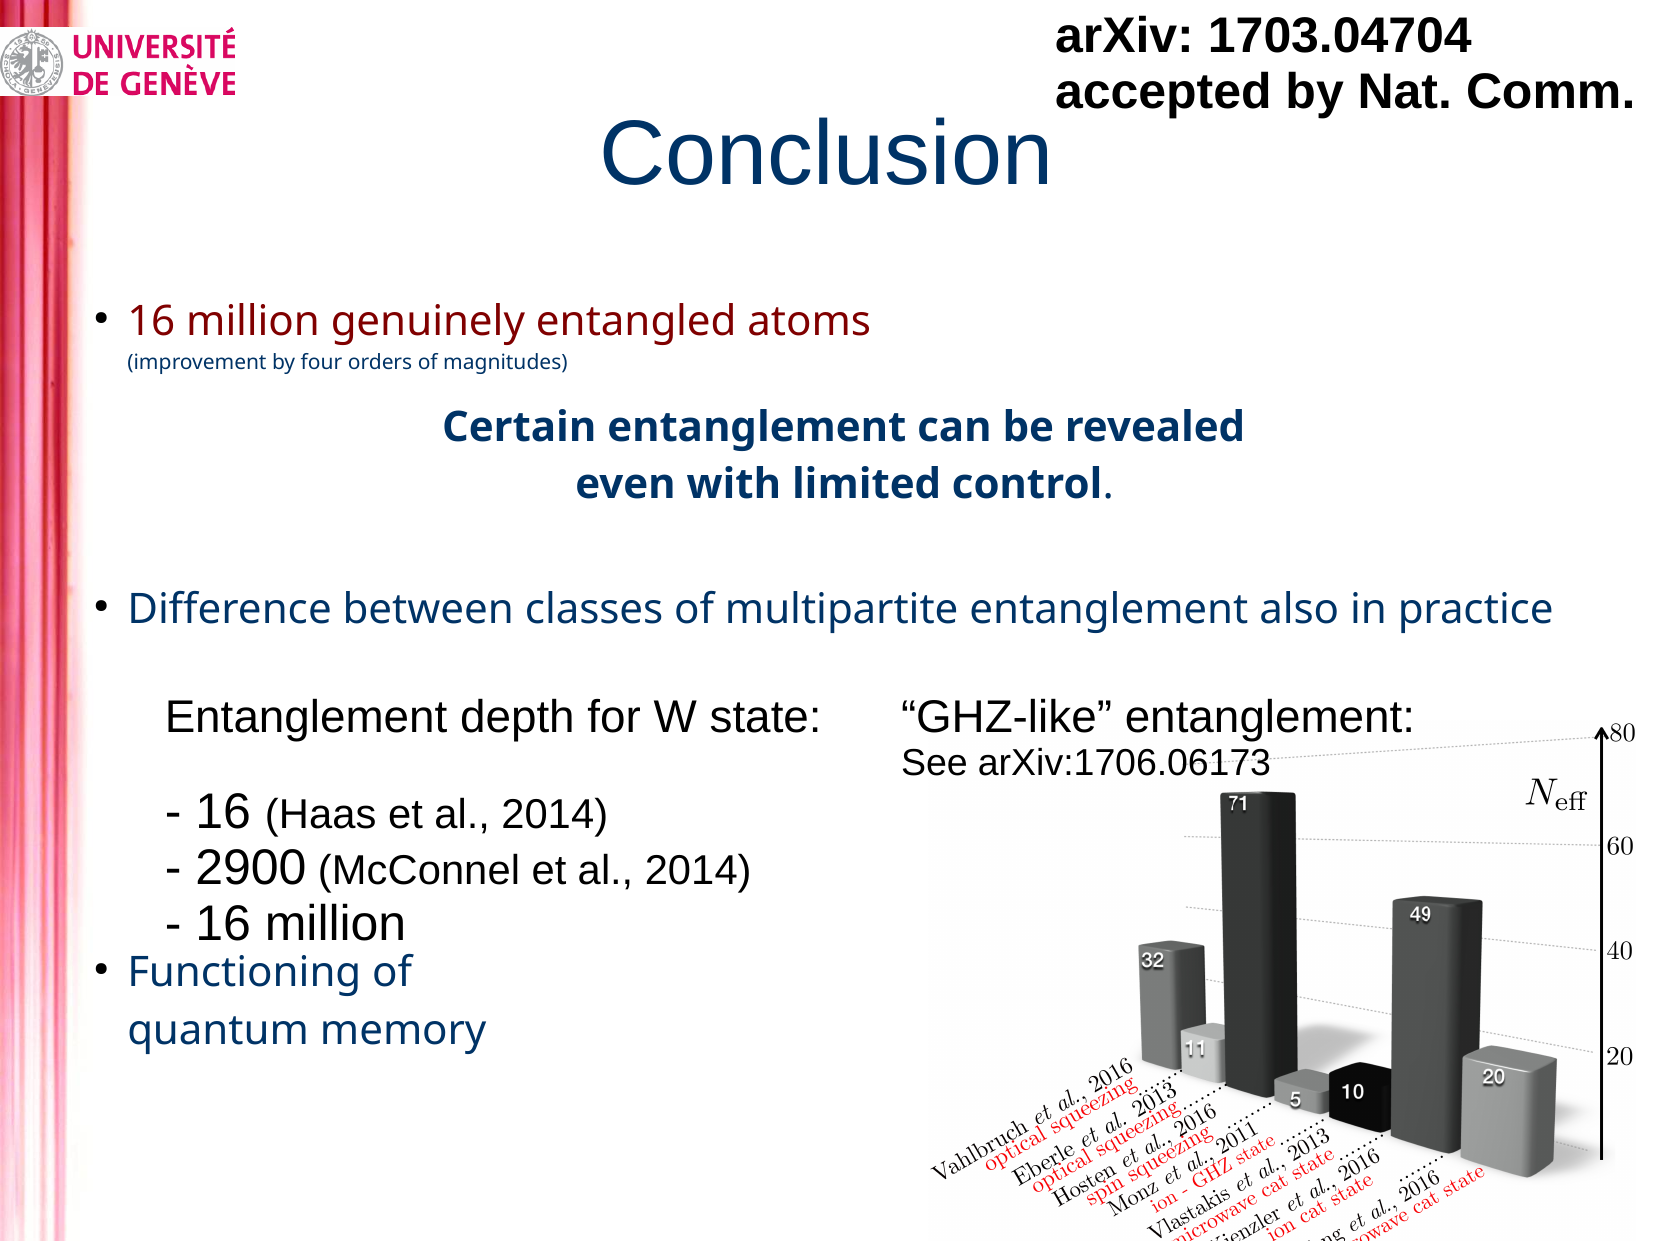

arXiv: 1703.04704
accepted by Nat. Comm.
# Conclusion
16 million genuinely entangled atoms
(improvement by four orders of magnitudes)
Certain entanglement can be revealed
even with limited control.
Difference between classes of multipartite entanglement also in practice
Functioning of
quantum memory
Entanglement depth for W state:
- 16 (Haas et al., 2014)
- 2900 (McConnel et al., 2014)
- 16 million
“GHZ-like” entanglement:
See arXiv:1706.06173